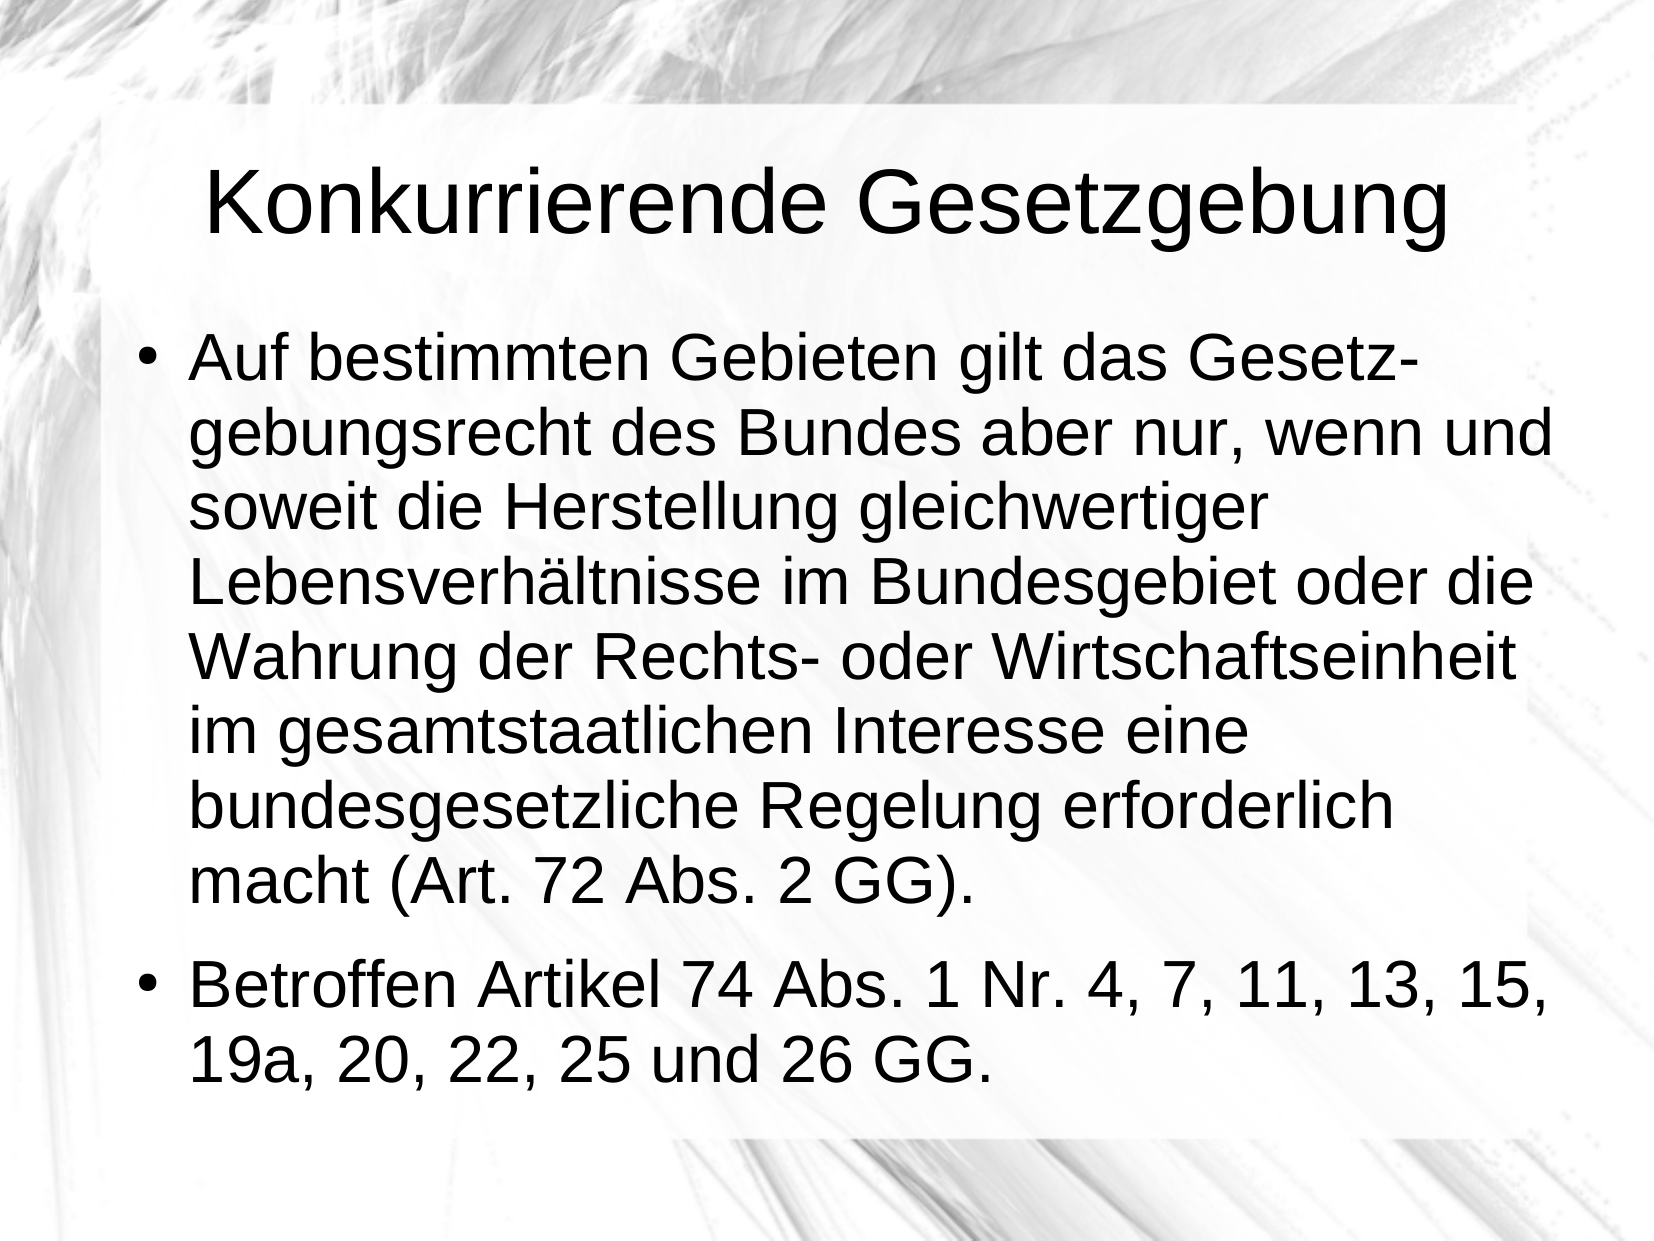

Konkurrierende Gesetzgebung
# Auf bestimmten Gebieten gilt das Gesetz-gebungsrecht des Bundes aber nur, wenn und soweit die Herstellung gleichwertiger Lebensverhältnisse im Bundesgebiet oder die Wahrung der Rechts- oder Wirtschaftseinheit im gesamtstaatlichen Interesse eine bundesgesetzliche Regelung erforderlich macht (Art. 72 Abs. 2 GG).
Betroffen Artikel 74 Abs. 1 Nr. 4, 7, 11, 13, 15, 19a, 20, 22, 25 und 26 GG.